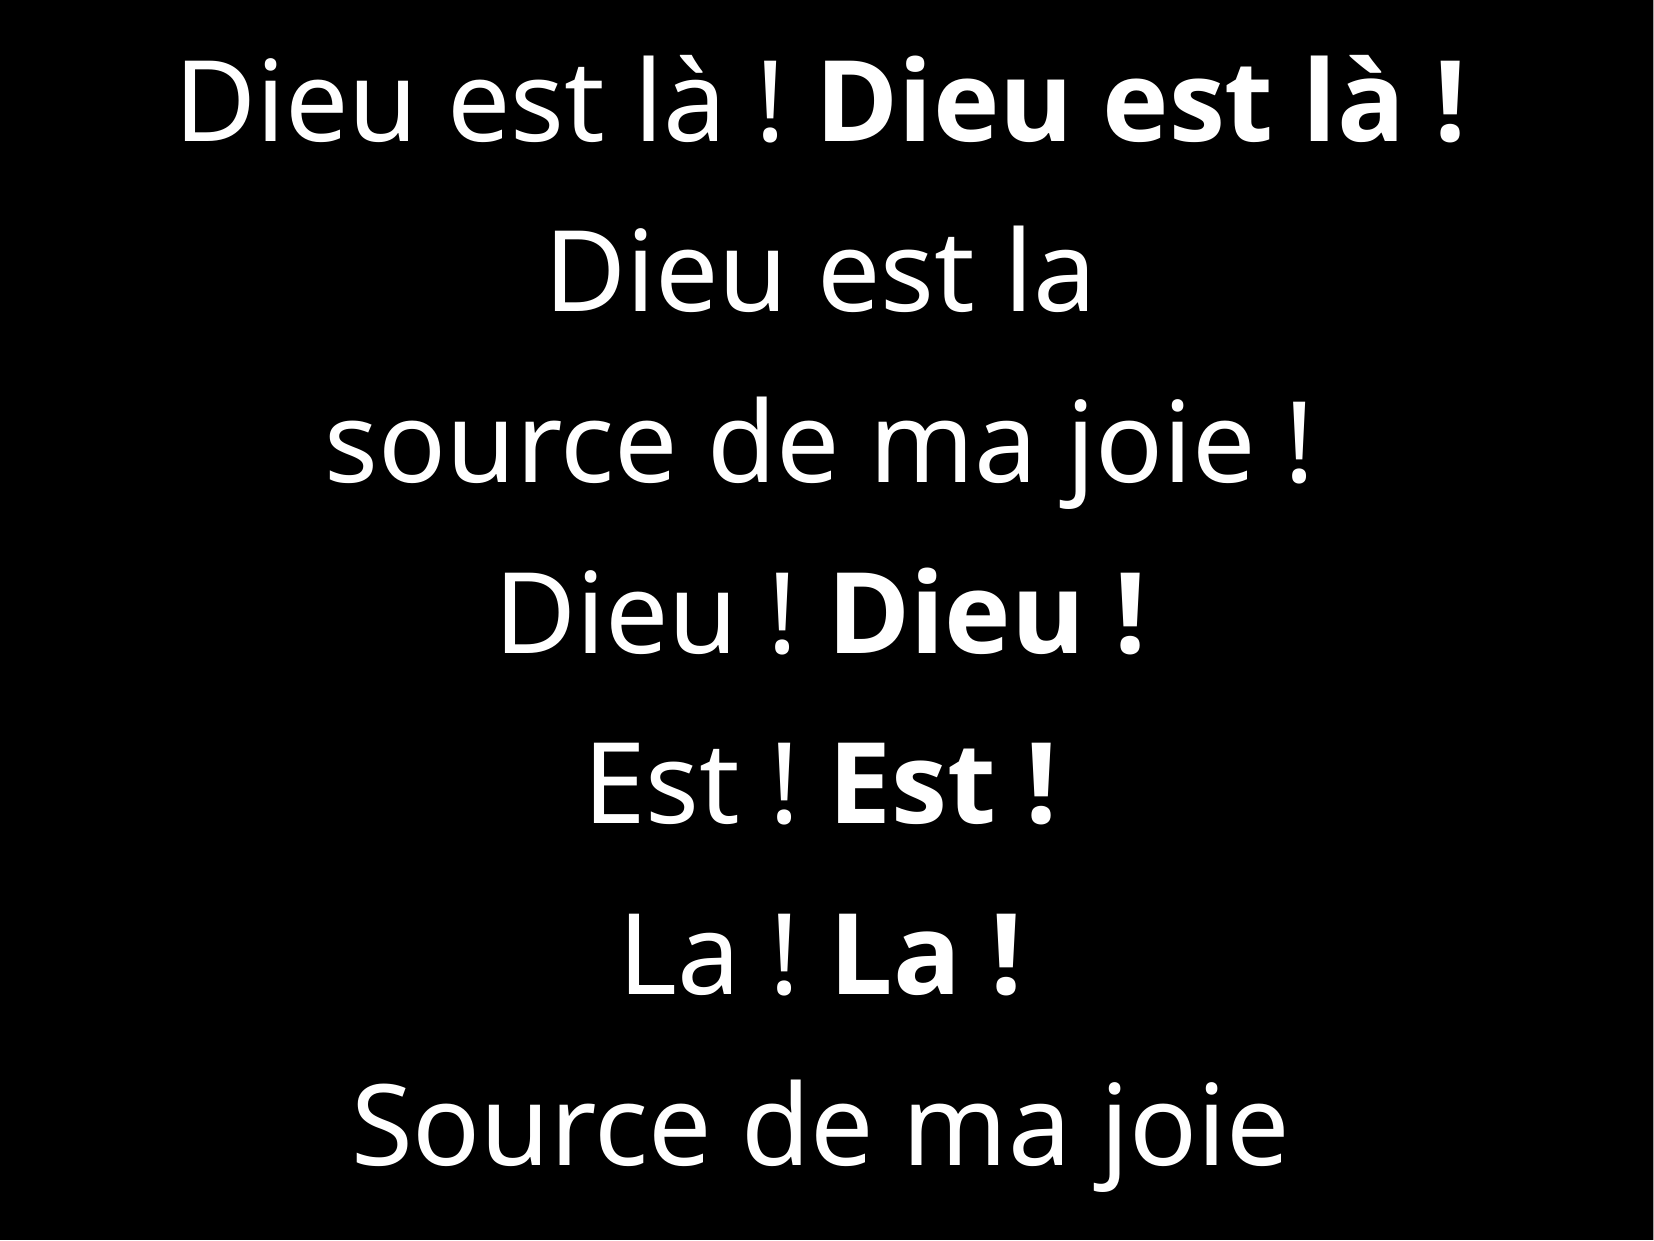

# Dieu est là ! Dieu est là !
Dieu est la
source de ma joie !
Dieu ! Dieu !
Est ! Est !
La ! La !
Source de ma joie